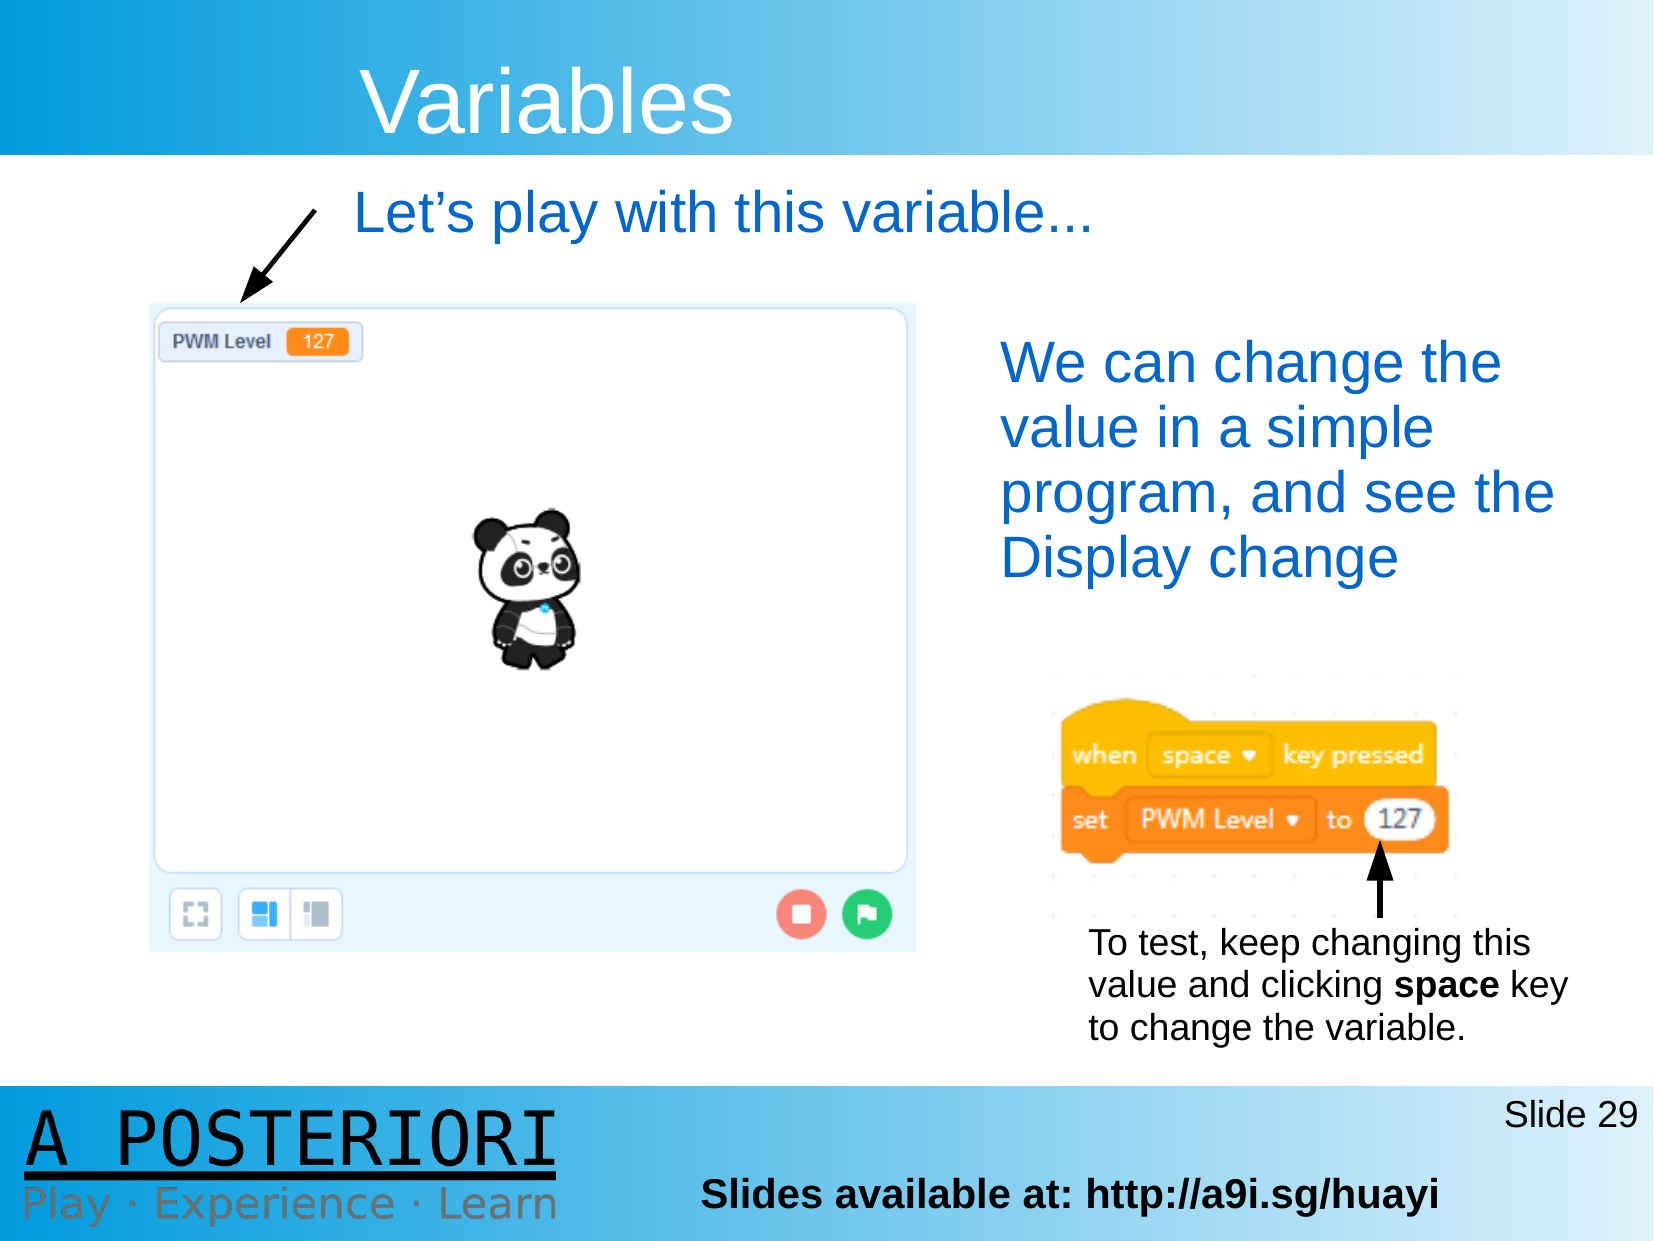

Variables
Let’s play with this variable...
We can change the value in a simple program, and see the Display change
#
To test, keep changing this value and clicking space key to change the variable.